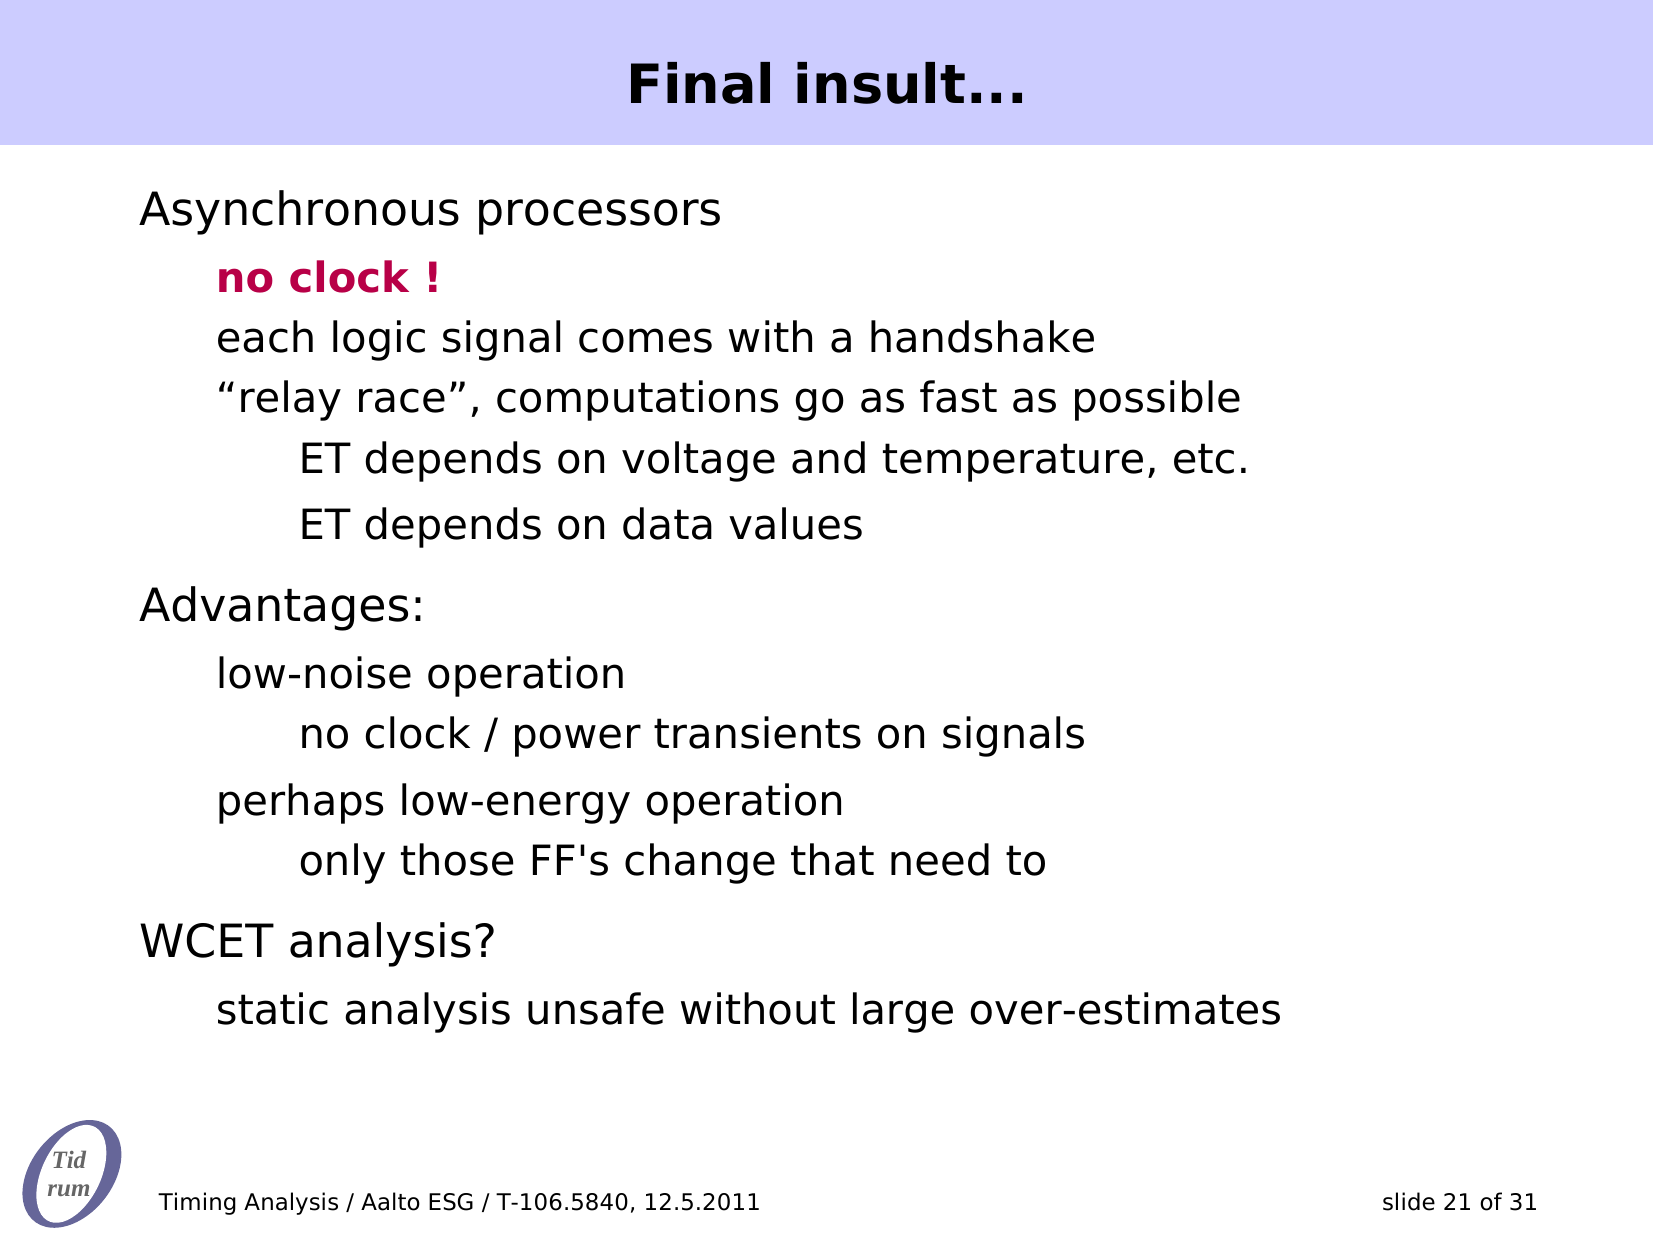

# Final insult...
Asynchronous processors
no clock !
each logic signal comes with a handshake
“relay race”, computations go as fast as possible
ET depends on voltage and temperature, etc.
ET depends on data values
Advantages:
low-noise operation
no clock / power transients on signals
perhaps low-energy operation
only those FF's change that need to
WCET analysis?
static analysis unsafe without large over-estimates